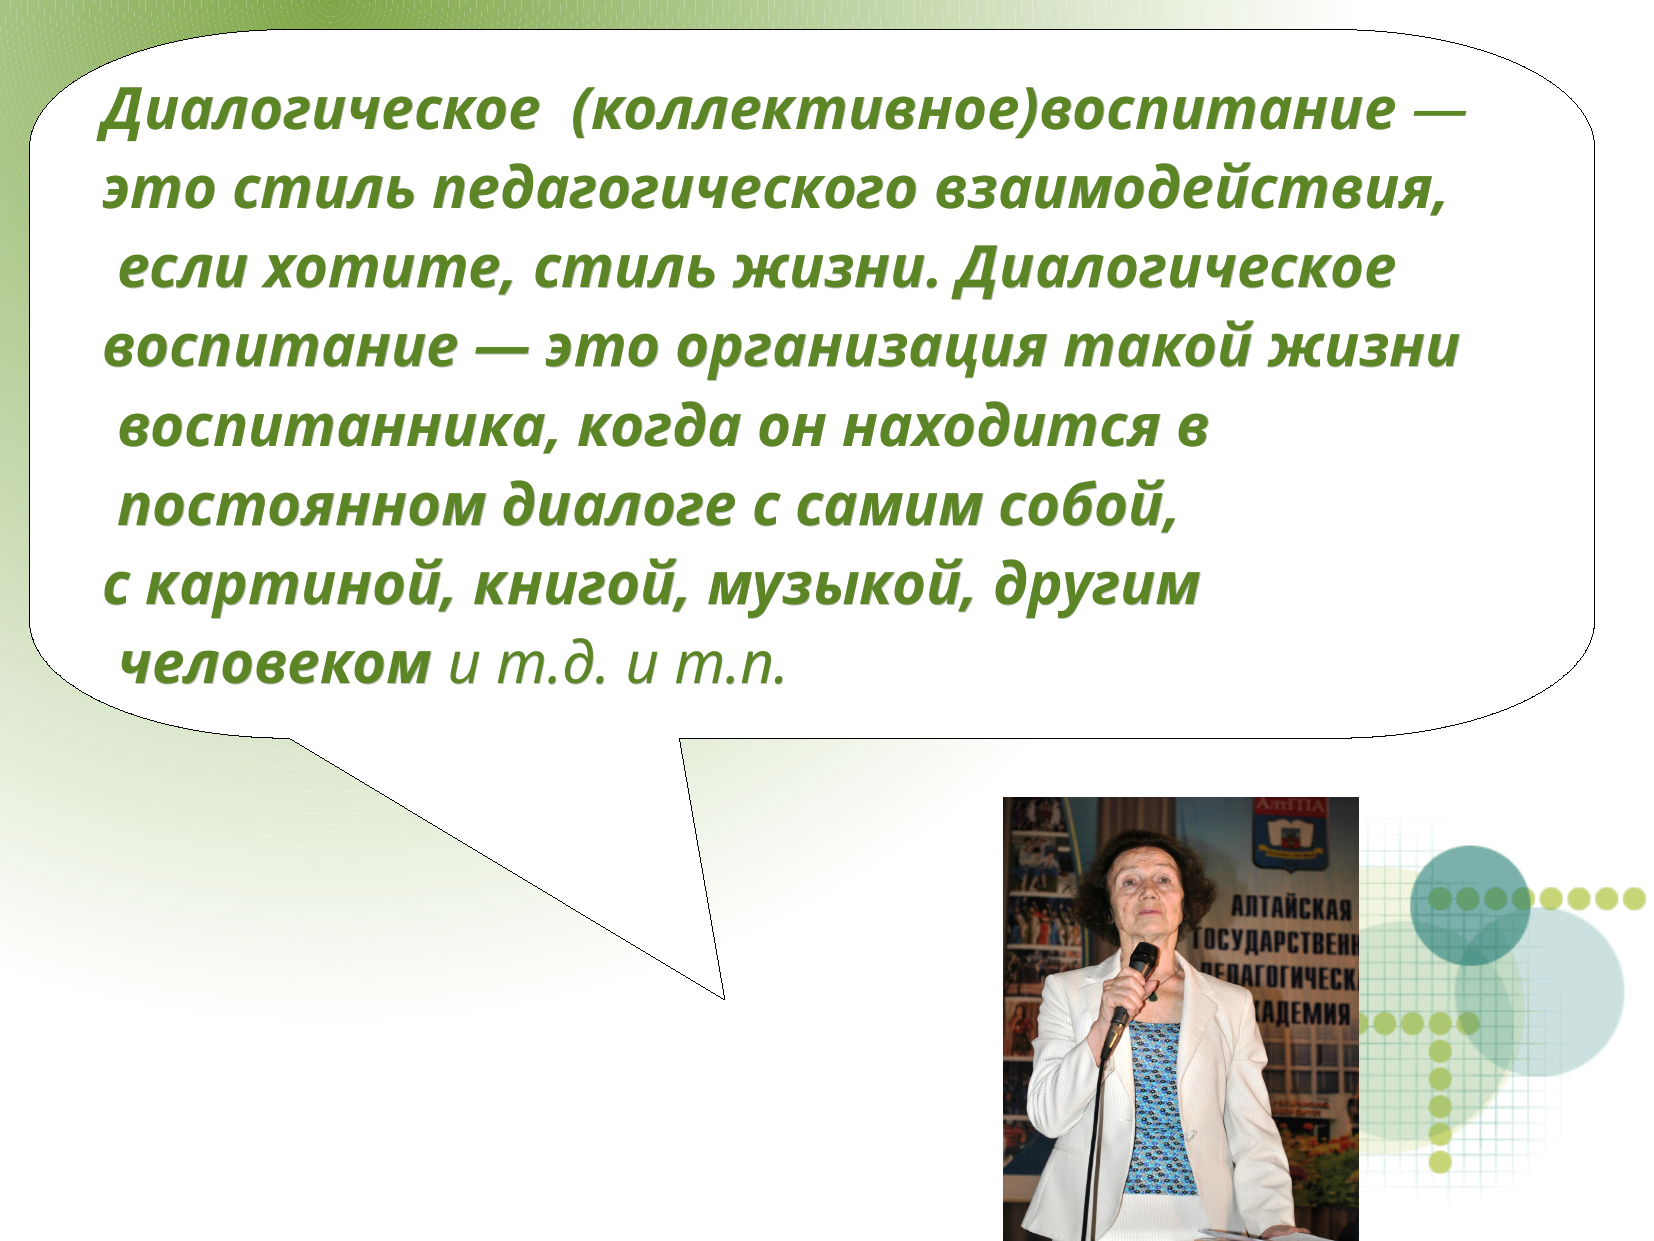

Диалогическое (коллективное)воспитание —
это стиль педагогического взаимодействия,
 если хотите, стиль жизни. Диалогическое
воспитание — это организация такой жизни
 воспитанника, когда он находится в
 постоянном диалоге с самим собой,
с картиной, книгой, музыкой, другим
 человеком и т.д. и т.п.